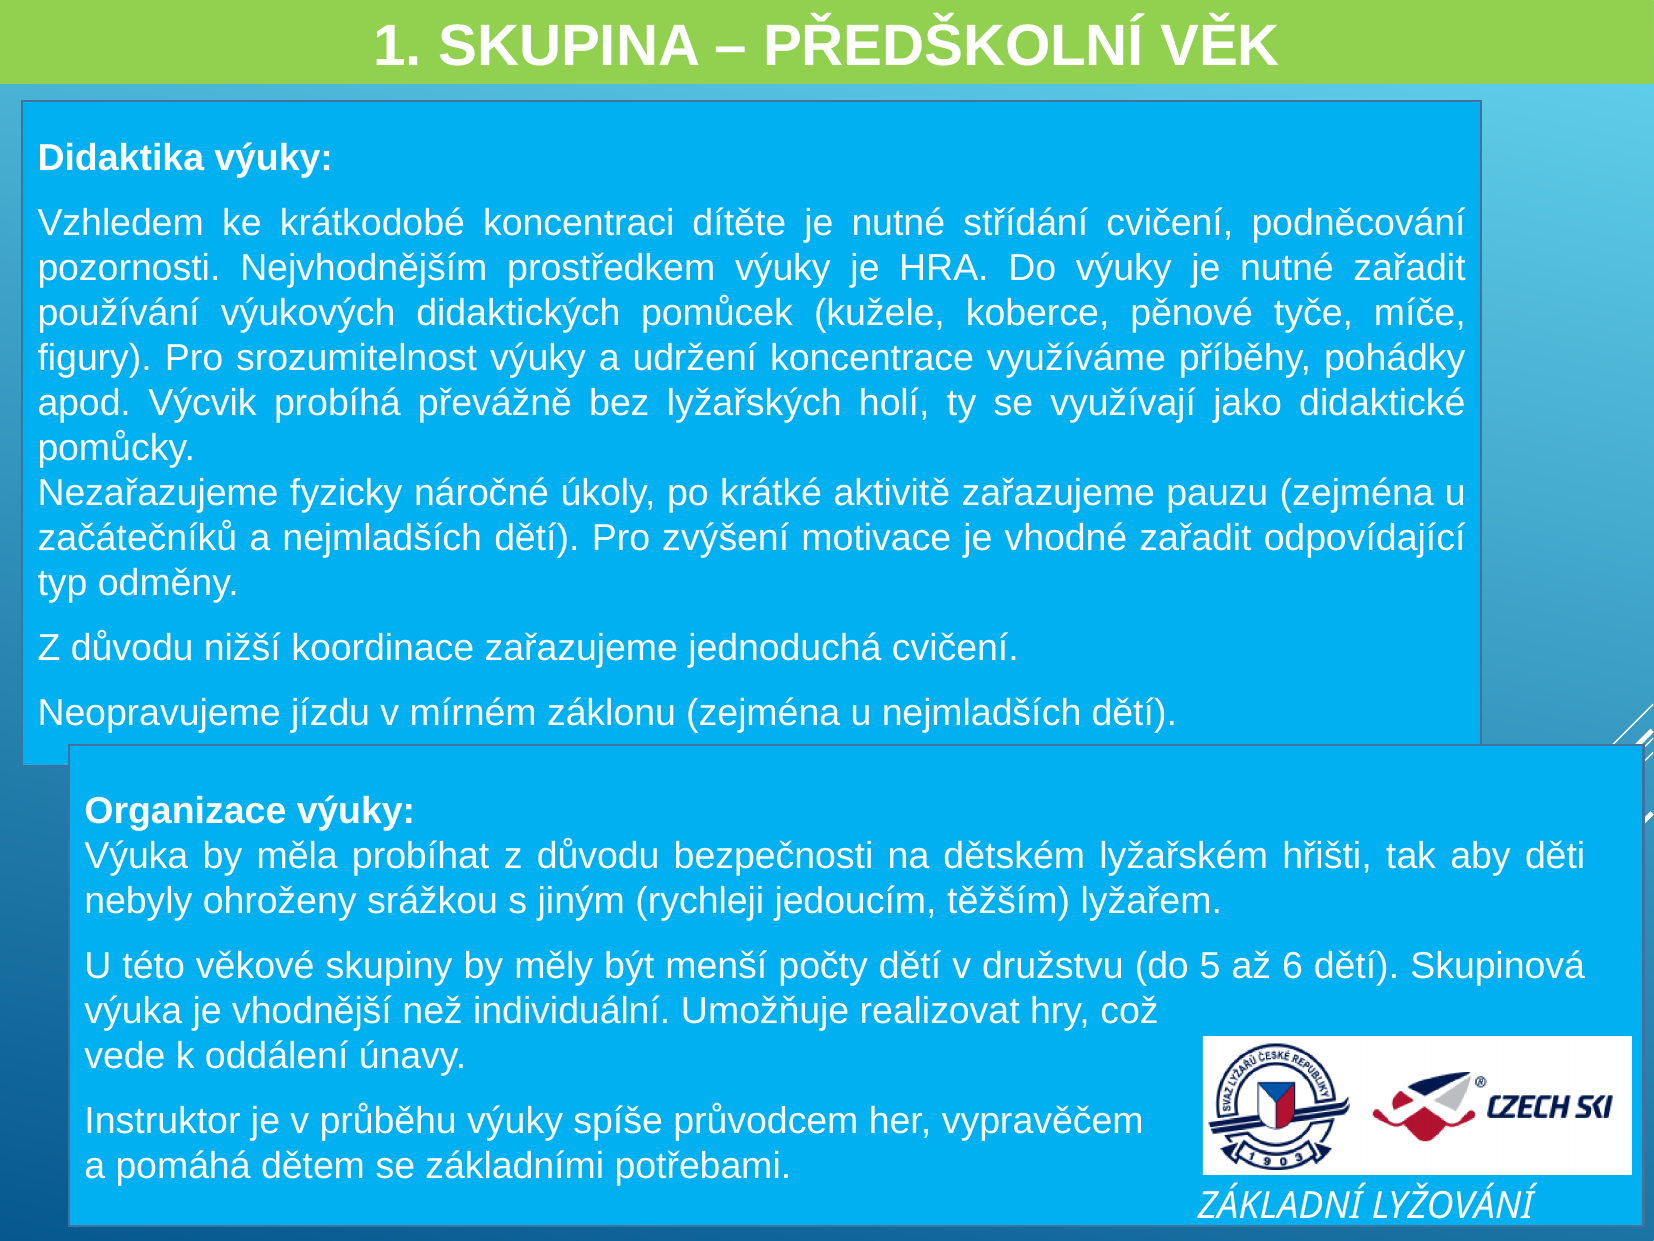

# 1. Skupina – předškolní věk
Didaktika výuky:
Vzhledem ke krátkodobé koncentraci dítěte je nutné střídání cvičení, podněcování pozornosti. Nejvhodnějším prostředkem výuky je HRA. Do výuky je nutné zařadit používání výukových didaktických pomůcek (kužele, koberce, pěnové tyče, míče, figury). Pro srozumitelnost výuky a udržení koncentrace využíváme příběhy, pohádky apod. Výcvik probíhá převážně bez lyžařských holí, ty se využívají jako didaktické pomůcky.
Nezařazujeme fyzicky náročné úkoly, po krátké aktivitě zařazujeme pauzu (zejména u začátečníků a nejmladších dětí). Pro zvýšení motivace je vhodné zařadit odpovídající typ odměny.
Z důvodu nižší koordinace zařazujeme jednoduchá cvičení.
Neopravujeme jízdu v mírném záklonu (zejména u nejmladších dětí).
Organizace výuky:
Výuka by měla probíhat z důvodu bezpečnosti na dětském lyžařském hřišti, tak aby děti nebyly ohroženy srážkou s jiným (rychleji jedoucím, těžším) lyžařem.
U této věkové skupiny by měly být menší počty dětí v družstvu (do 5 až 6 dětí). Skupinová výuka je vhodnější než individuální. Umožňuje realizovat hry, což
vede k oddálení únavy.
Instruktor je v průběhu výuky spíše průvodcem her, vypravěčem
a pomáhá dětem se základními potřebami.
ZÁKLADNÍ LYŽOVÁNÍ